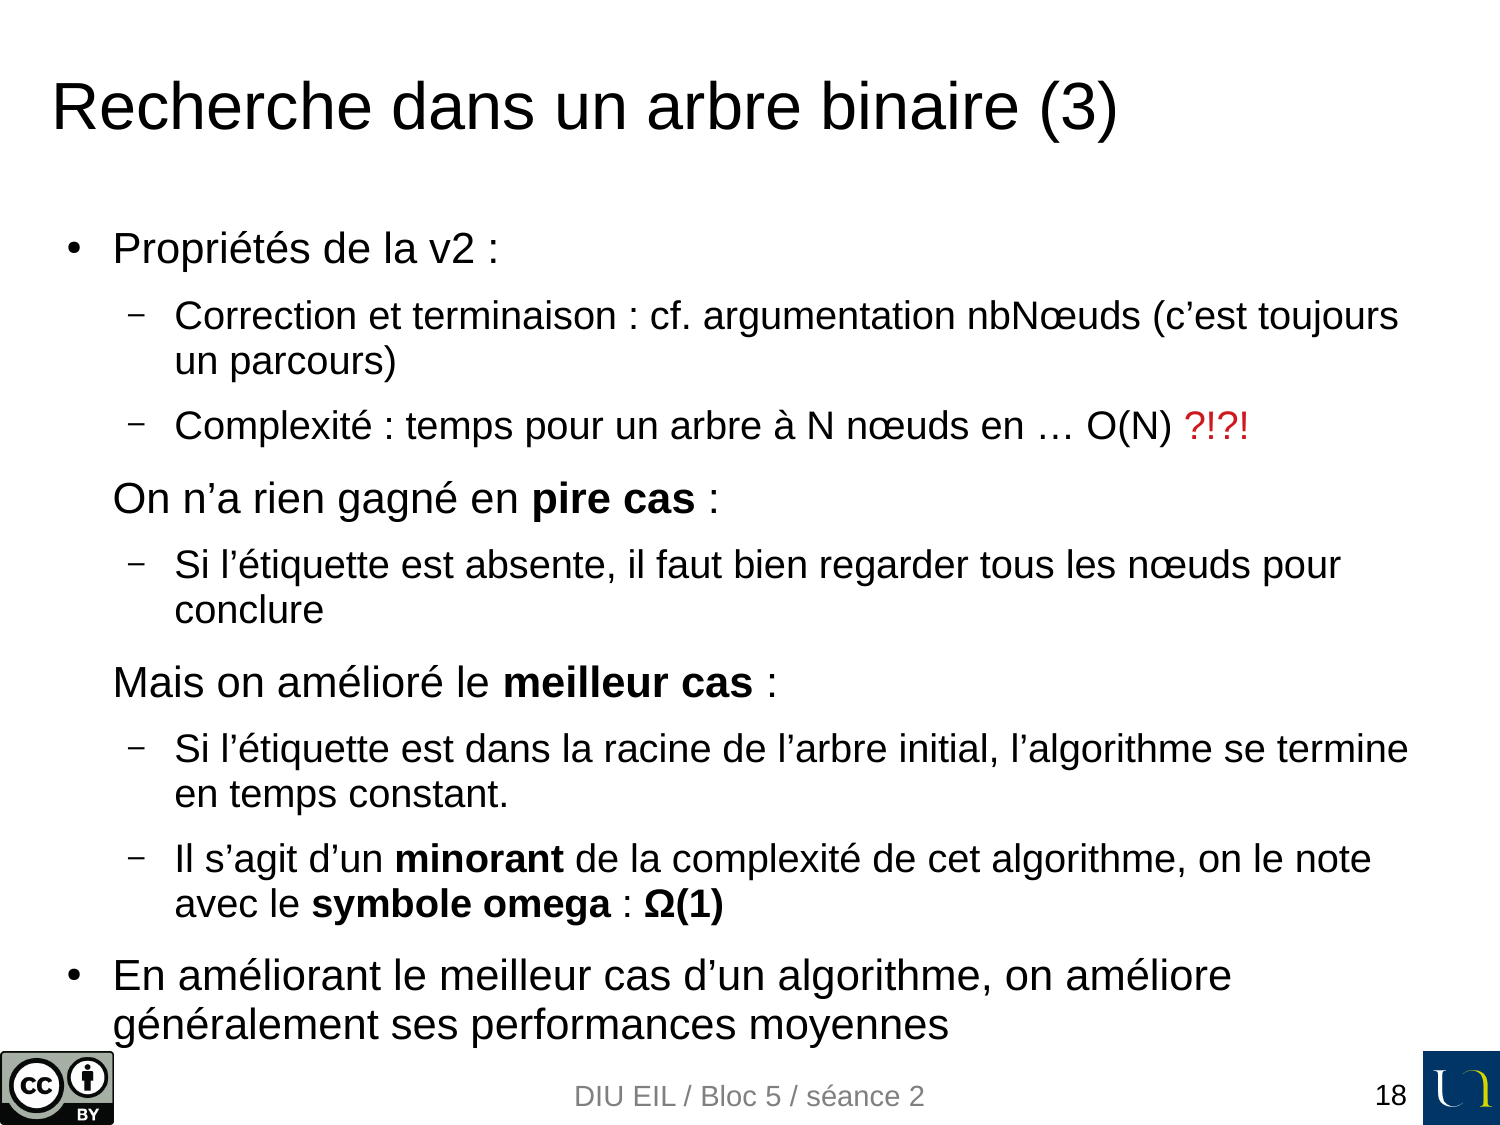

# Recherche dans un arbre binaire (3)
Propriétés de la v2 :
Correction et terminaison : cf. argumentation nbNœuds (c’est toujours un parcours)
Complexité : temps pour un arbre à N nœuds en … O(N) ?!?!
On n’a rien gagné en pire cas :
Si l’étiquette est absente, il faut bien regarder tous les nœuds pour conclure
Mais on amélioré le meilleur cas :
Si l’étiquette est dans la racine de l’arbre initial, l’algorithme se termine en temps constant.
Il s’agit d’un minorant de la complexité de cet algorithme, on le note avec le symbole omega : Ω(1)
En améliorant le meilleur cas d’un algorithme, on améliore généralement ses performances moyennes
18